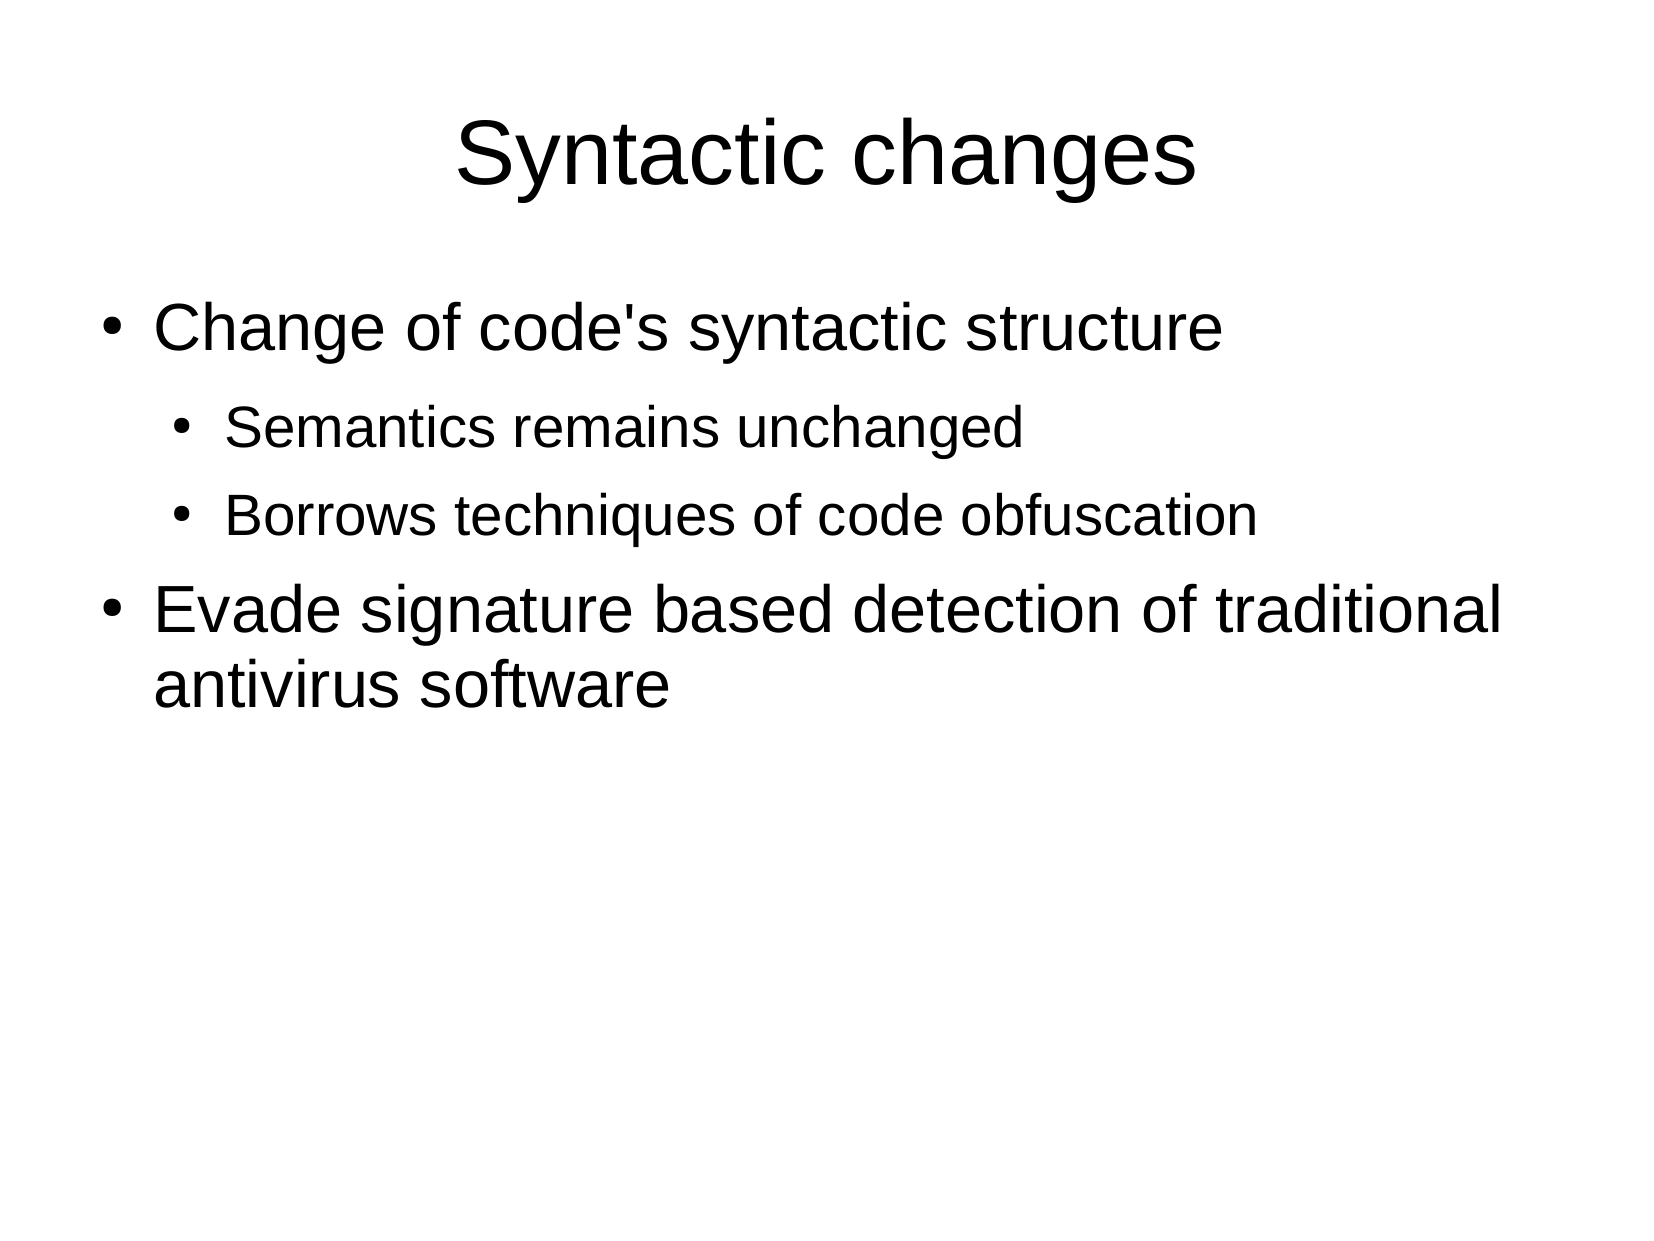

# Syntactic changes
Change of code's syntactic structure
Semantics remains unchanged
Borrows techniques of code obfuscation
Evade signature based detection of traditional antivirus software